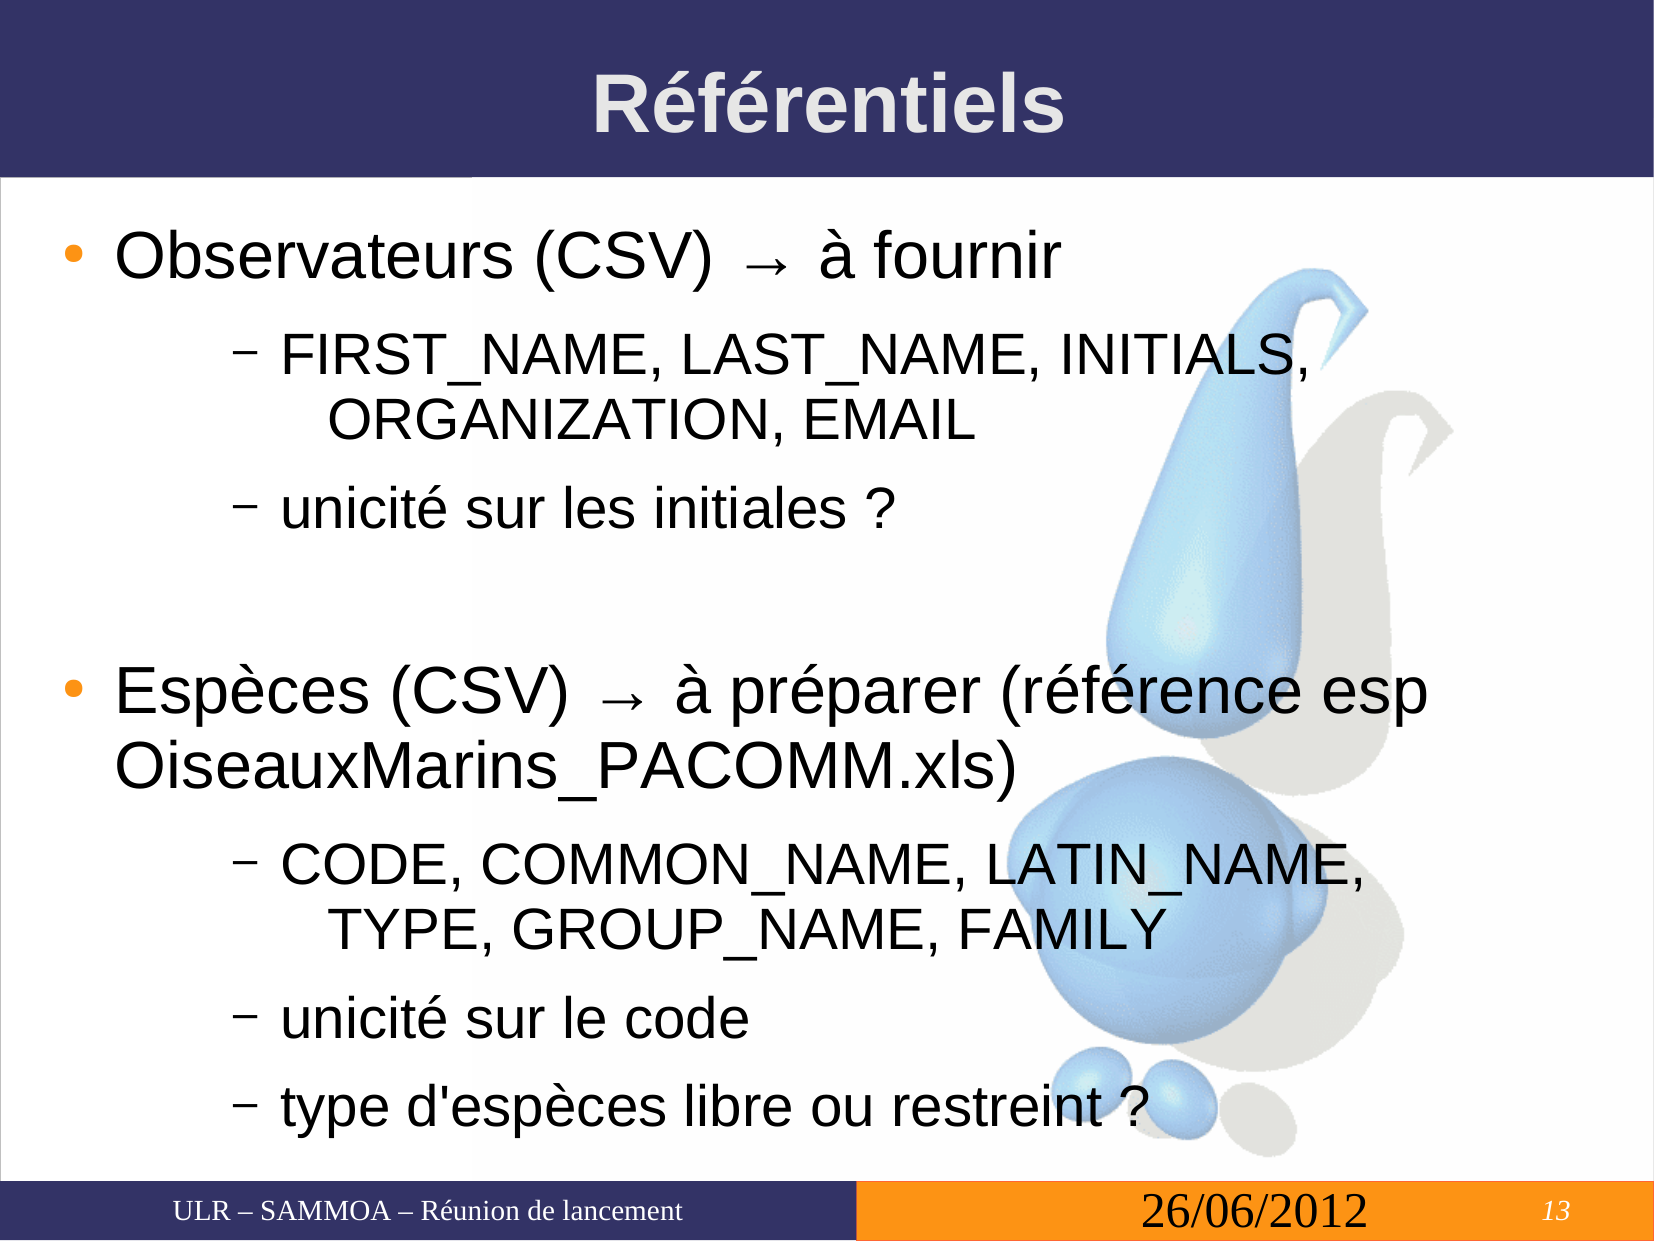

# Référentiels
Observateurs (CSV) → à fournir
FIRST_NAME, LAST_NAME, INITIALS, ORGANIZATION, EMAIL
unicité sur les initiales ?
Espèces (CSV) → à préparer (référence esp OiseauxMarins_PACOMM.xls)
CODE, COMMON_NAME, LATIN_NAME, TYPE, GROUP_NAME, FAMILY
unicité sur le code
type d'espèces libre ou restreint ?
13